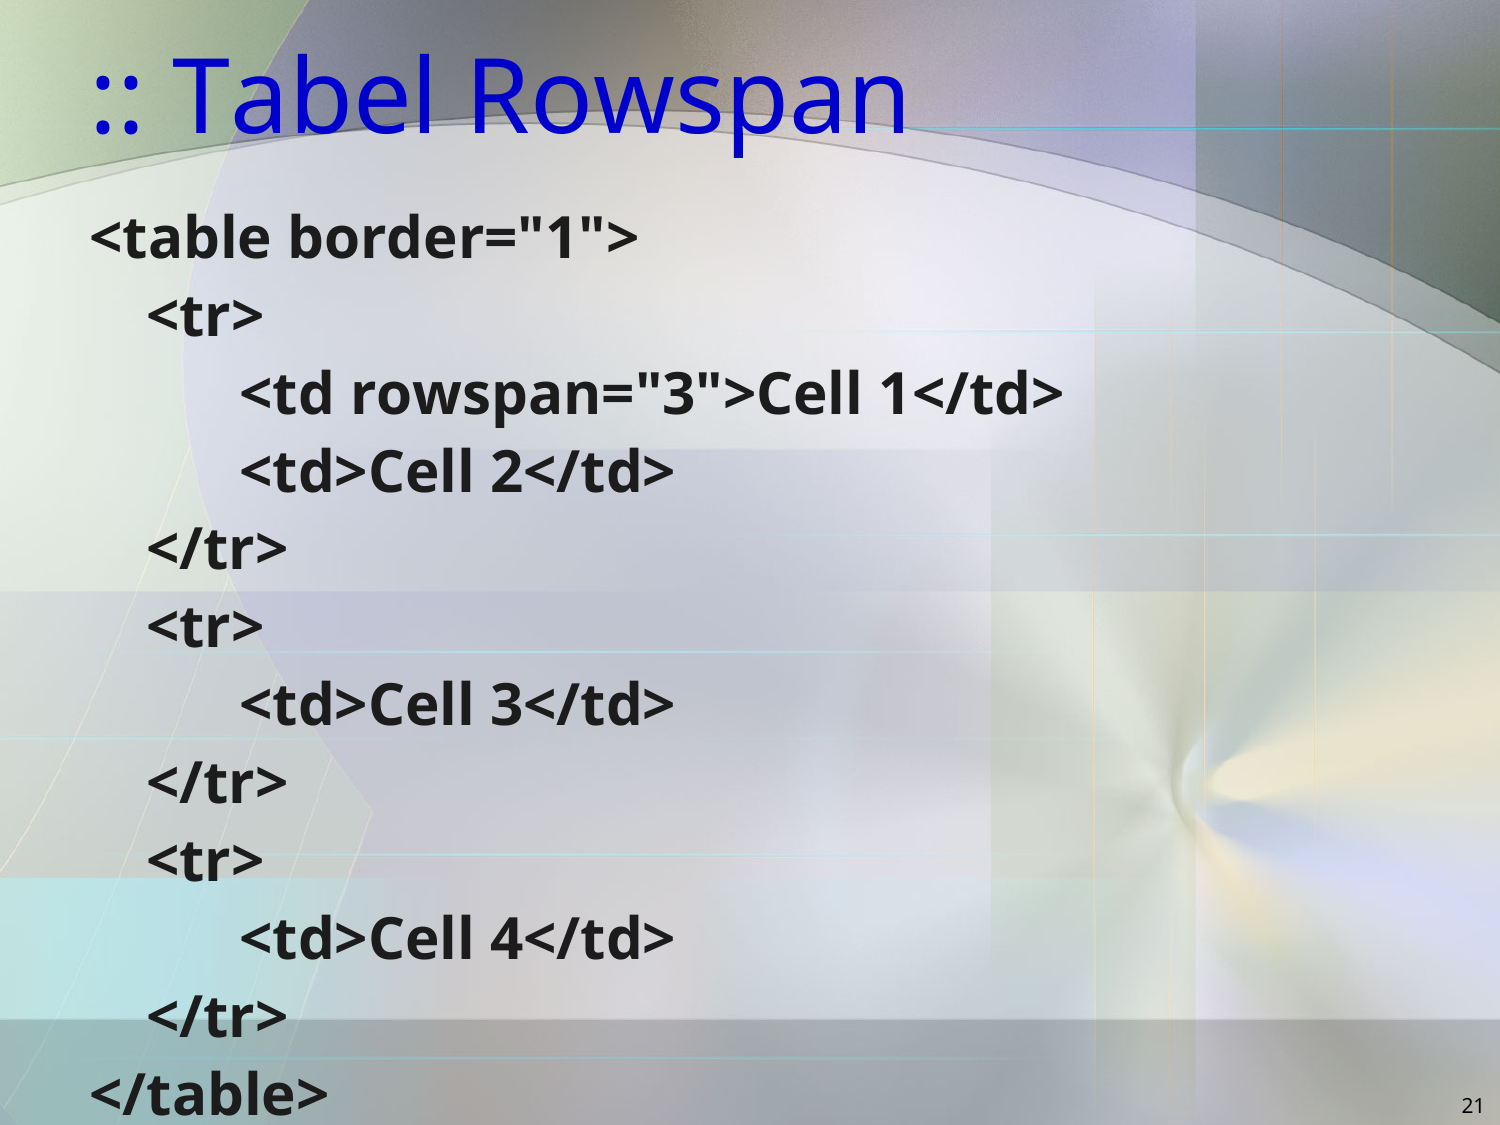

# :: Tabel Rowspan
<table border="1">
	<tr>
		<td rowspan="3">Cell 1</td>
		<td>Cell 2</td>
	</tr>
	<tr>
		<td>Cell 3</td>
	</tr>
	<tr>
		<td>Cell 4</td>
	</tr>
</table>
21